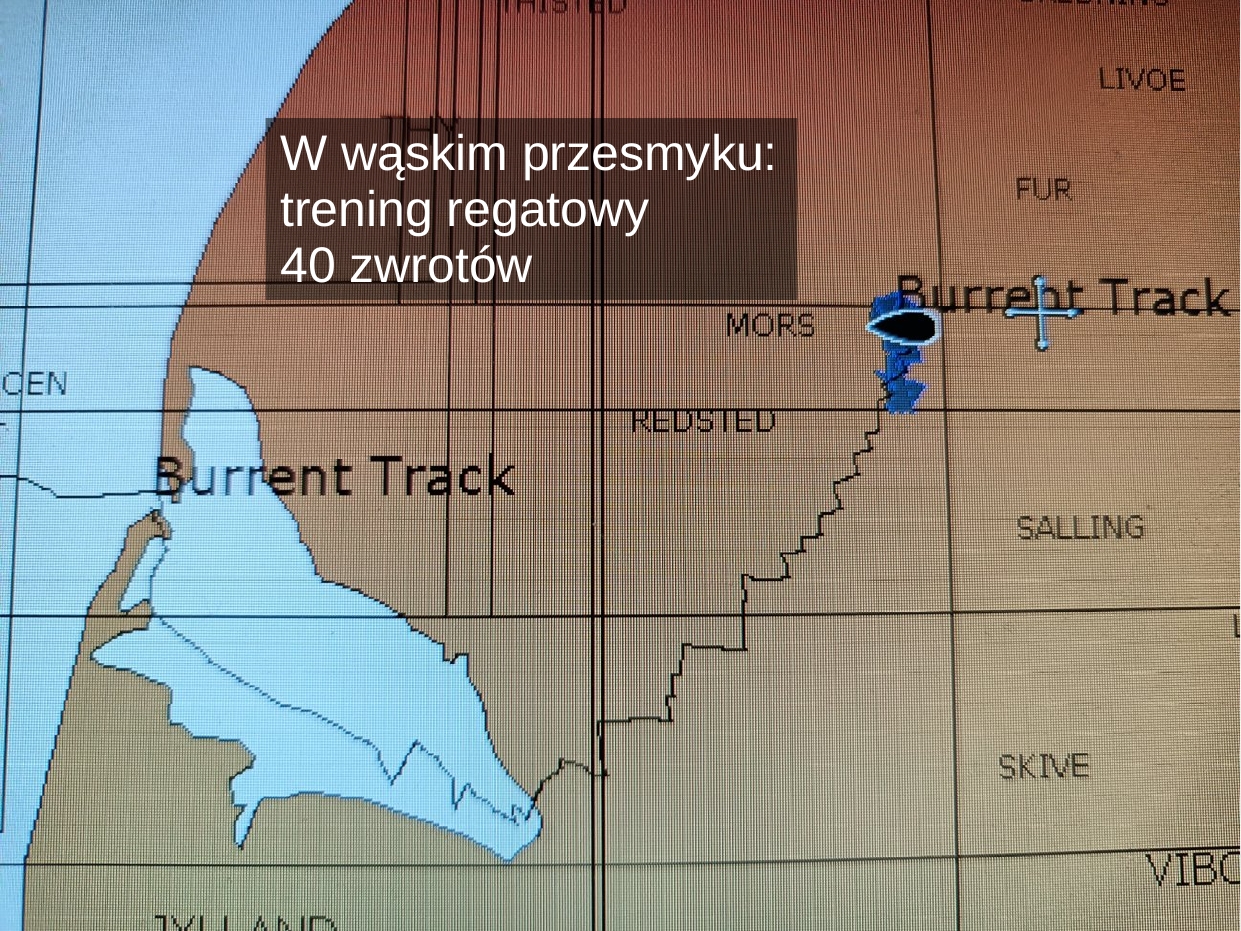

#
W wąskim przesmyku:
trening regatowy
40 zwrotów